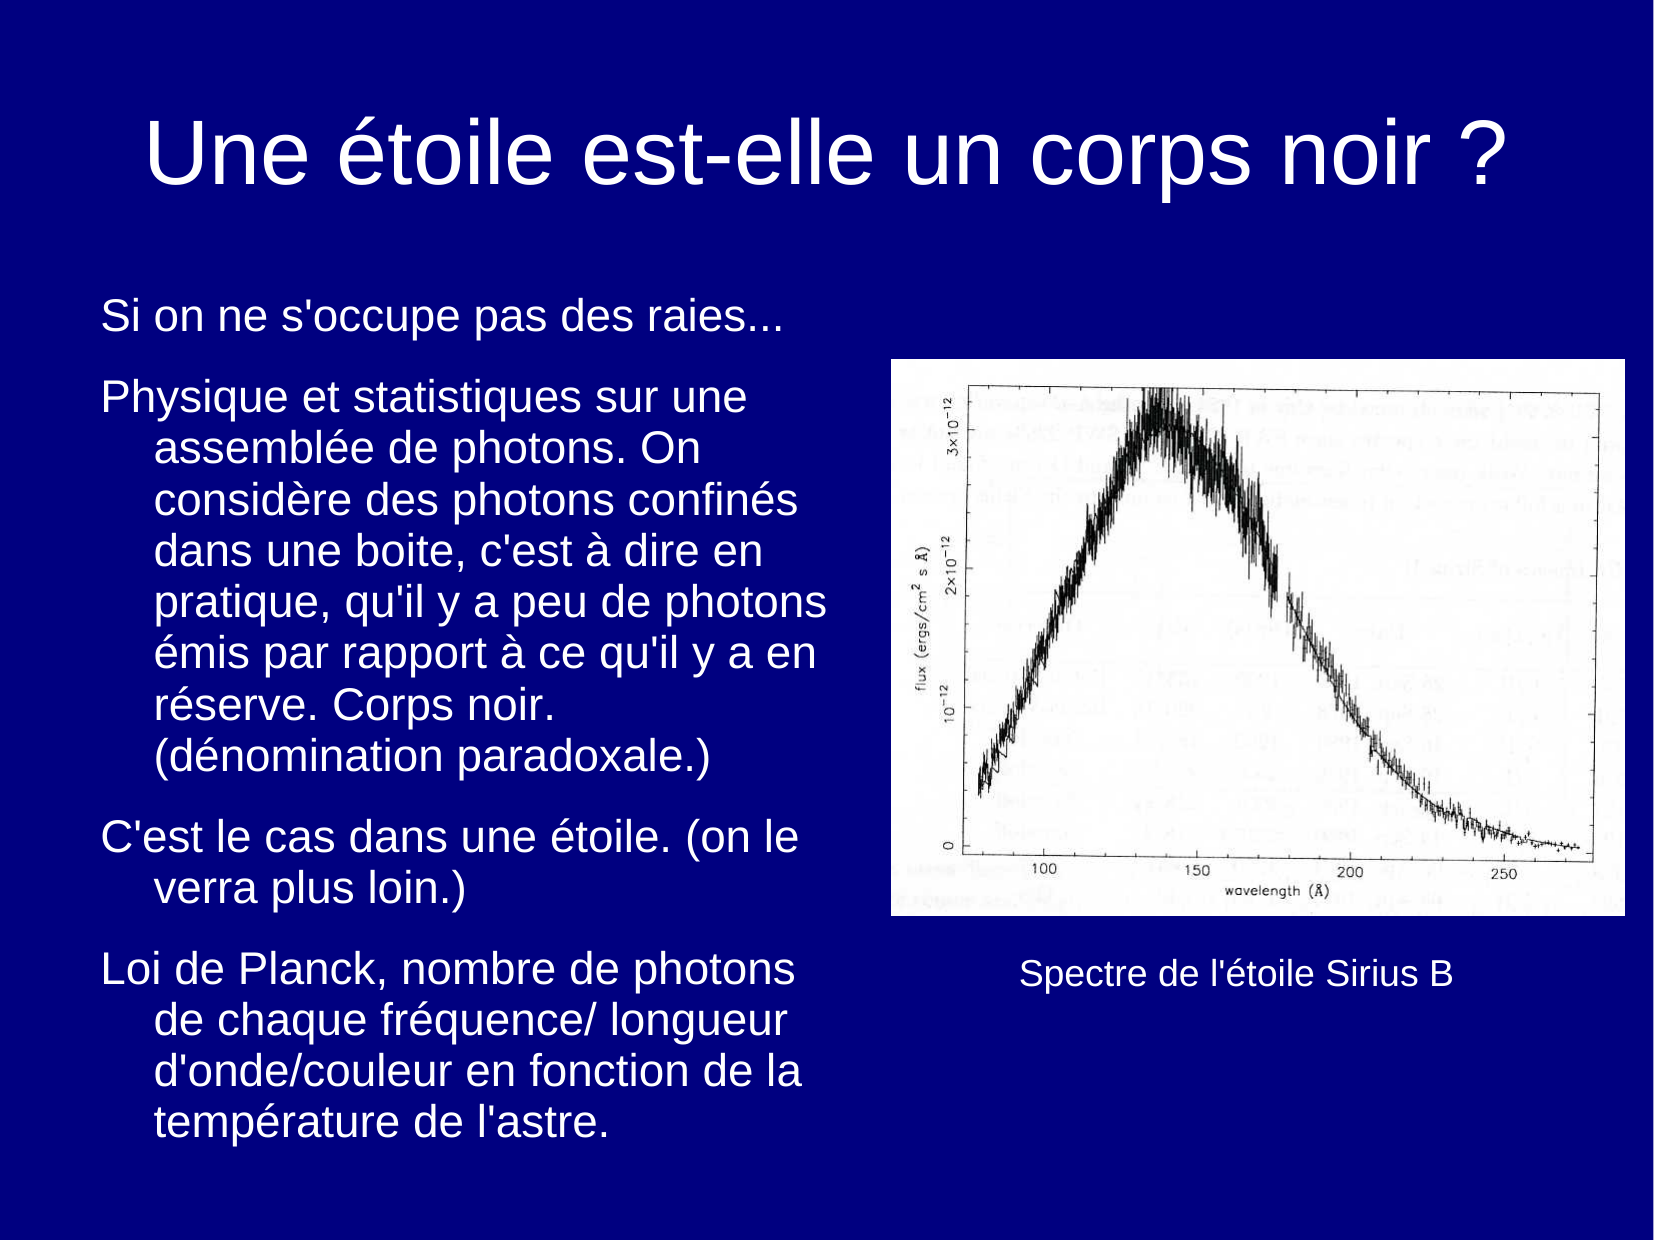

# Une étoile est-elle un corps noir ?
Si on ne s'occupe pas des raies...
Physique et statistiques sur une assemblée de photons. On considère des photons confinés dans une boite, c'est à dire en pratique, qu'il y a peu de photons émis par rapport à ce qu'il y a en réserve. Corps noir. (dénomination paradoxale.)
C'est le cas dans une étoile. (on le verra plus loin.)
Loi de Planck, nombre de photons de chaque fréquence/ longueur d'onde/couleur en fonction de la température de l'astre.
Spectre de l'étoile Sirius B